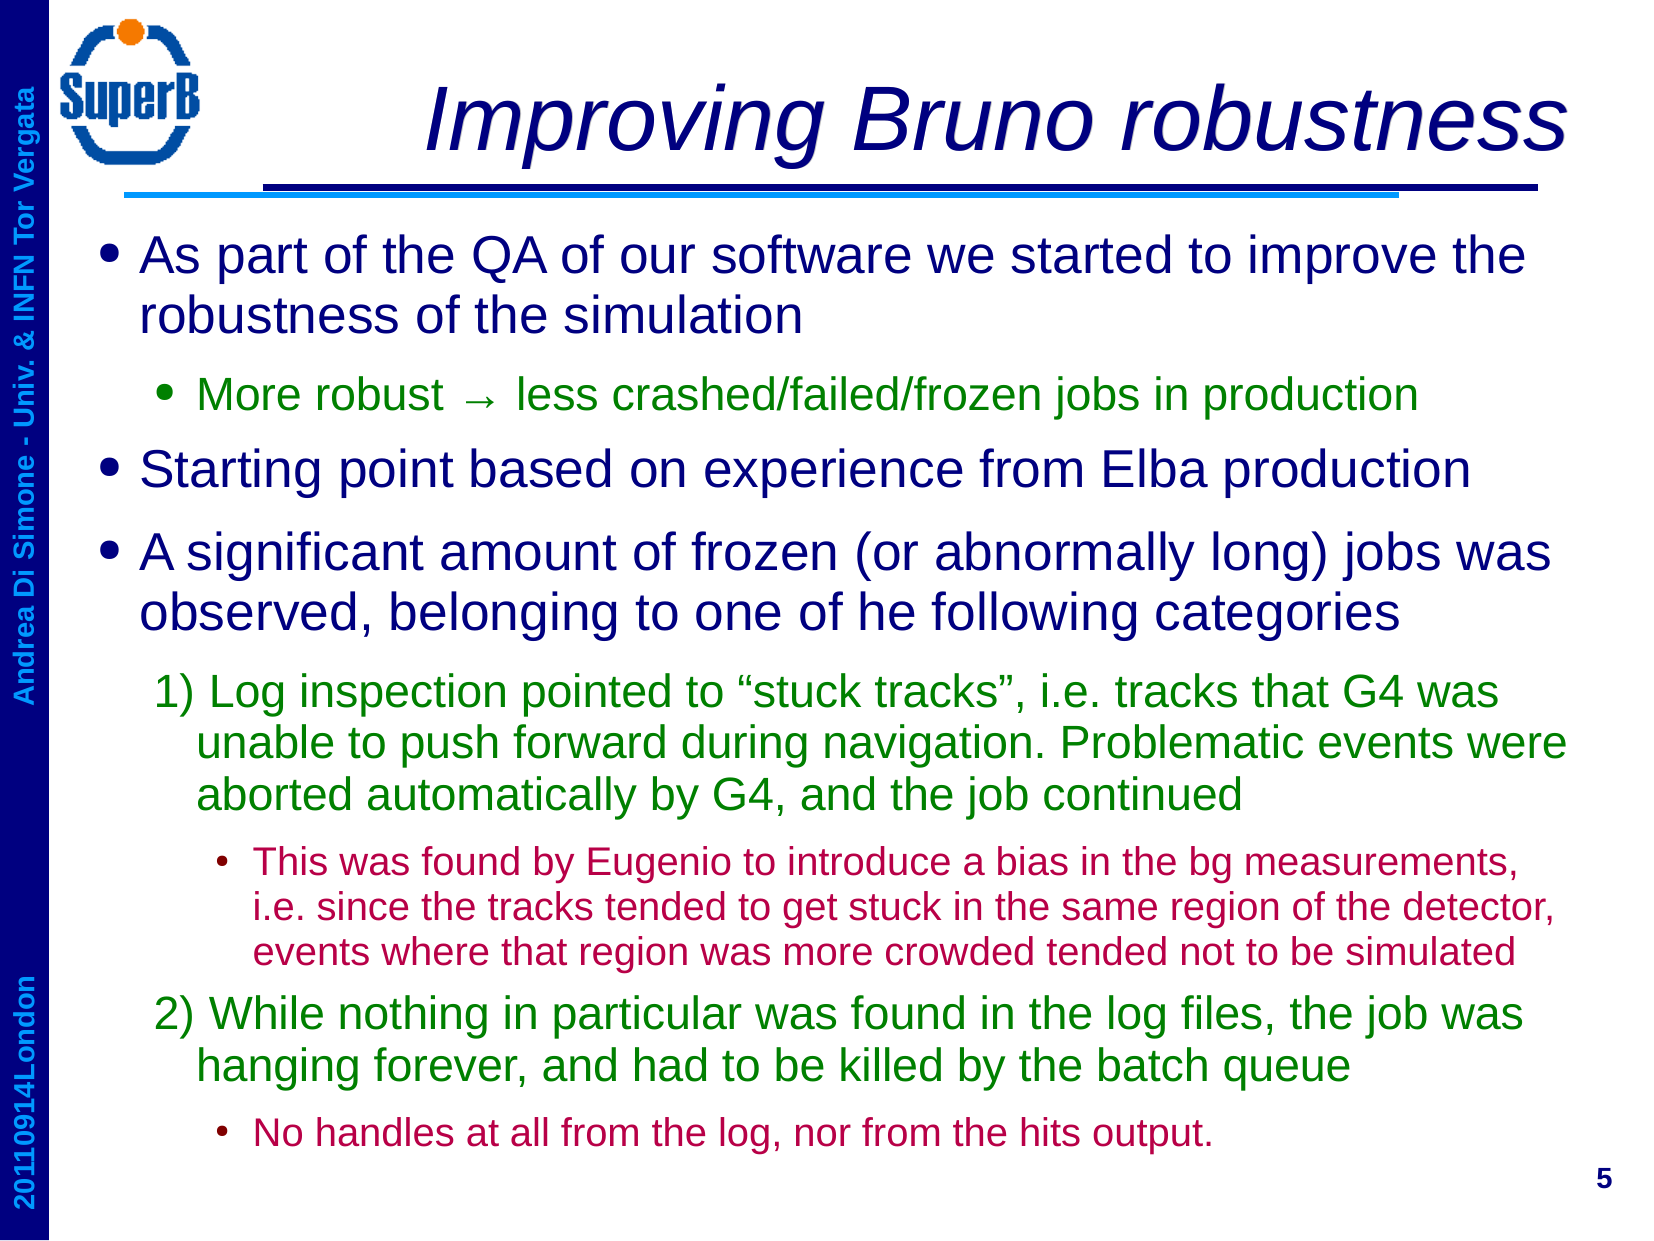

# Improving Bruno robustness
As part of the QA of our software we started to improve the robustness of the simulation
More robust → less crashed/failed/frozen jobs in production
Starting point based on experience from Elba production
A significant amount of frozen (or abnormally long) jobs was observed, belonging to one of he following categories
 Log inspection pointed to “stuck tracks”, i.e. tracks that G4 was unable to push forward during navigation. Problematic events were aborted automatically by G4, and the job continued
This was found by Eugenio to introduce a bias in the bg measurements, i.e. since the tracks tended to get stuck in the same region of the detector, events where that region was more crowded tended not to be simulated
 While nothing in particular was found in the log files, the job was hanging forever, and had to be killed by the batch queue
No handles at all from the log, nor from the hits output.
Andrea Di Simone - Univ. & INFN Tor Vergata
20110914London
5